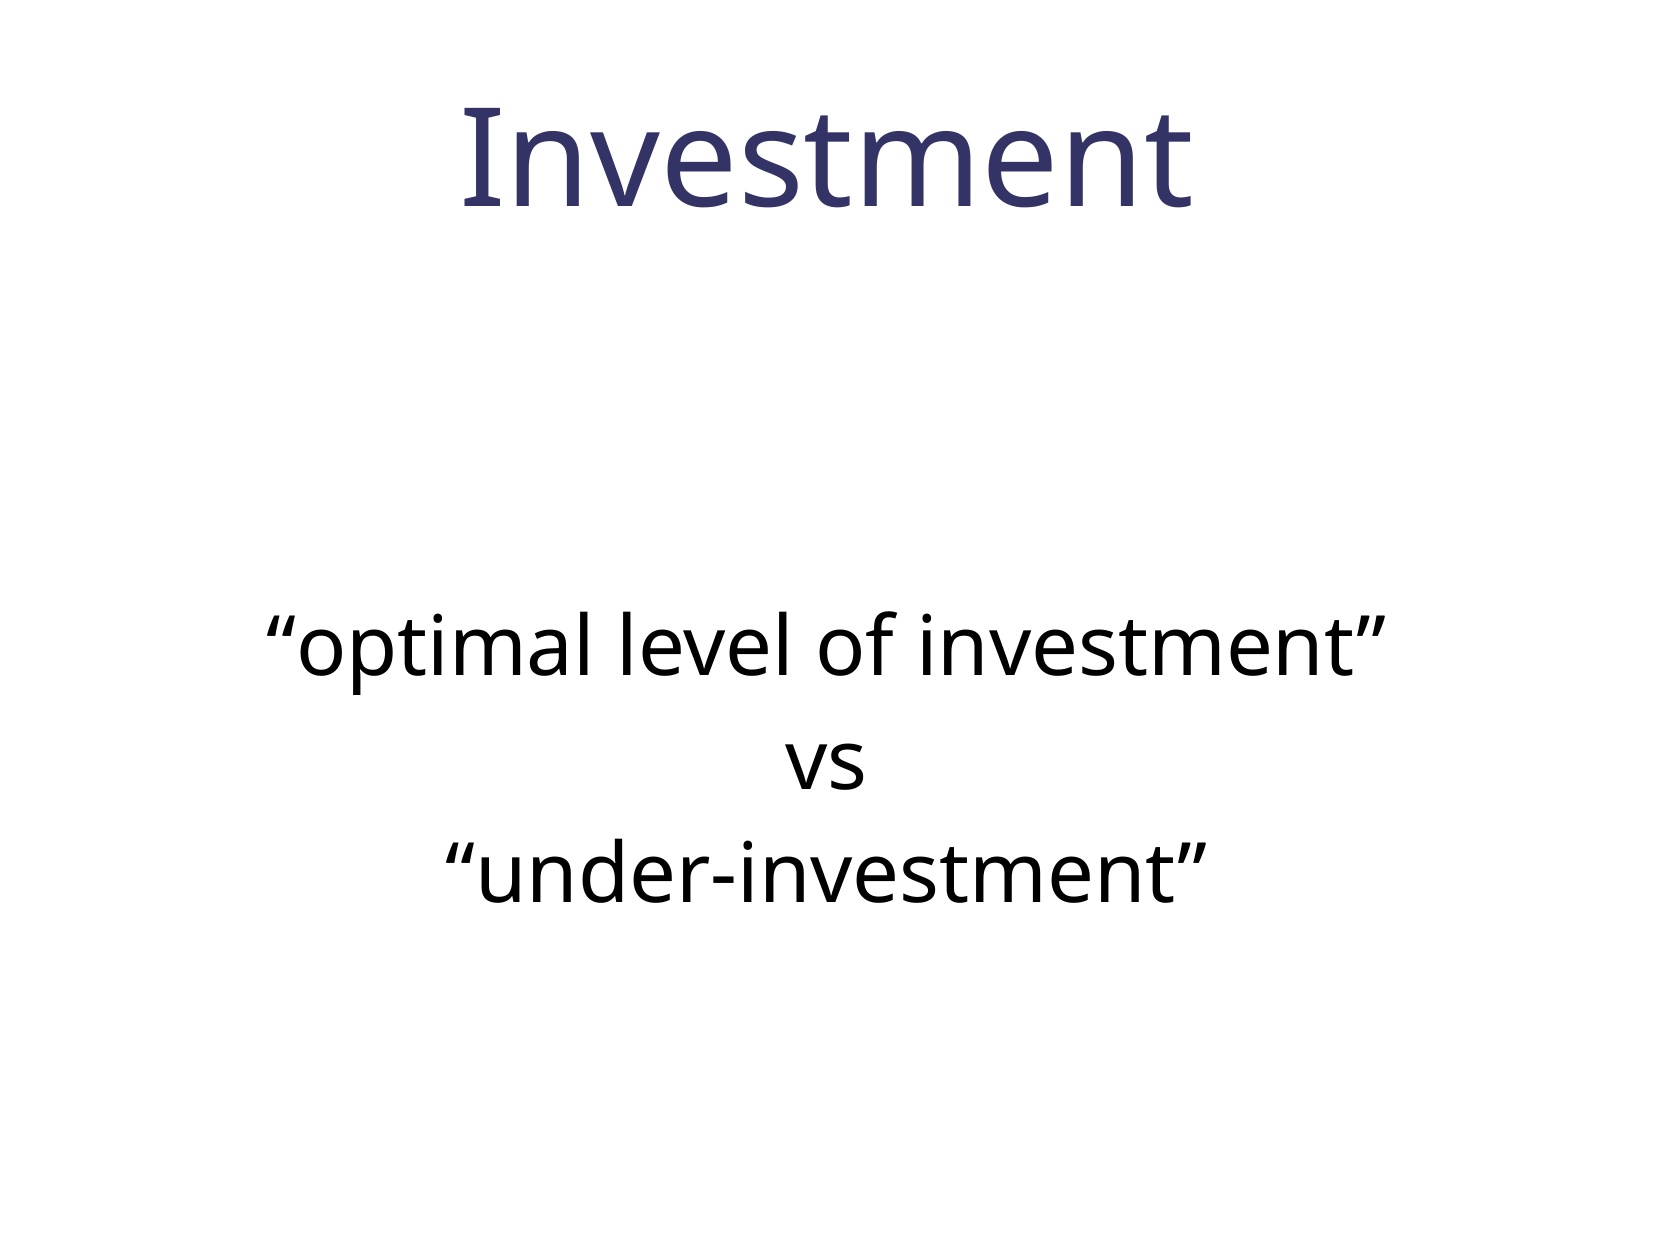

# Investment
“optimal level of investment”
vs
“under-investment”